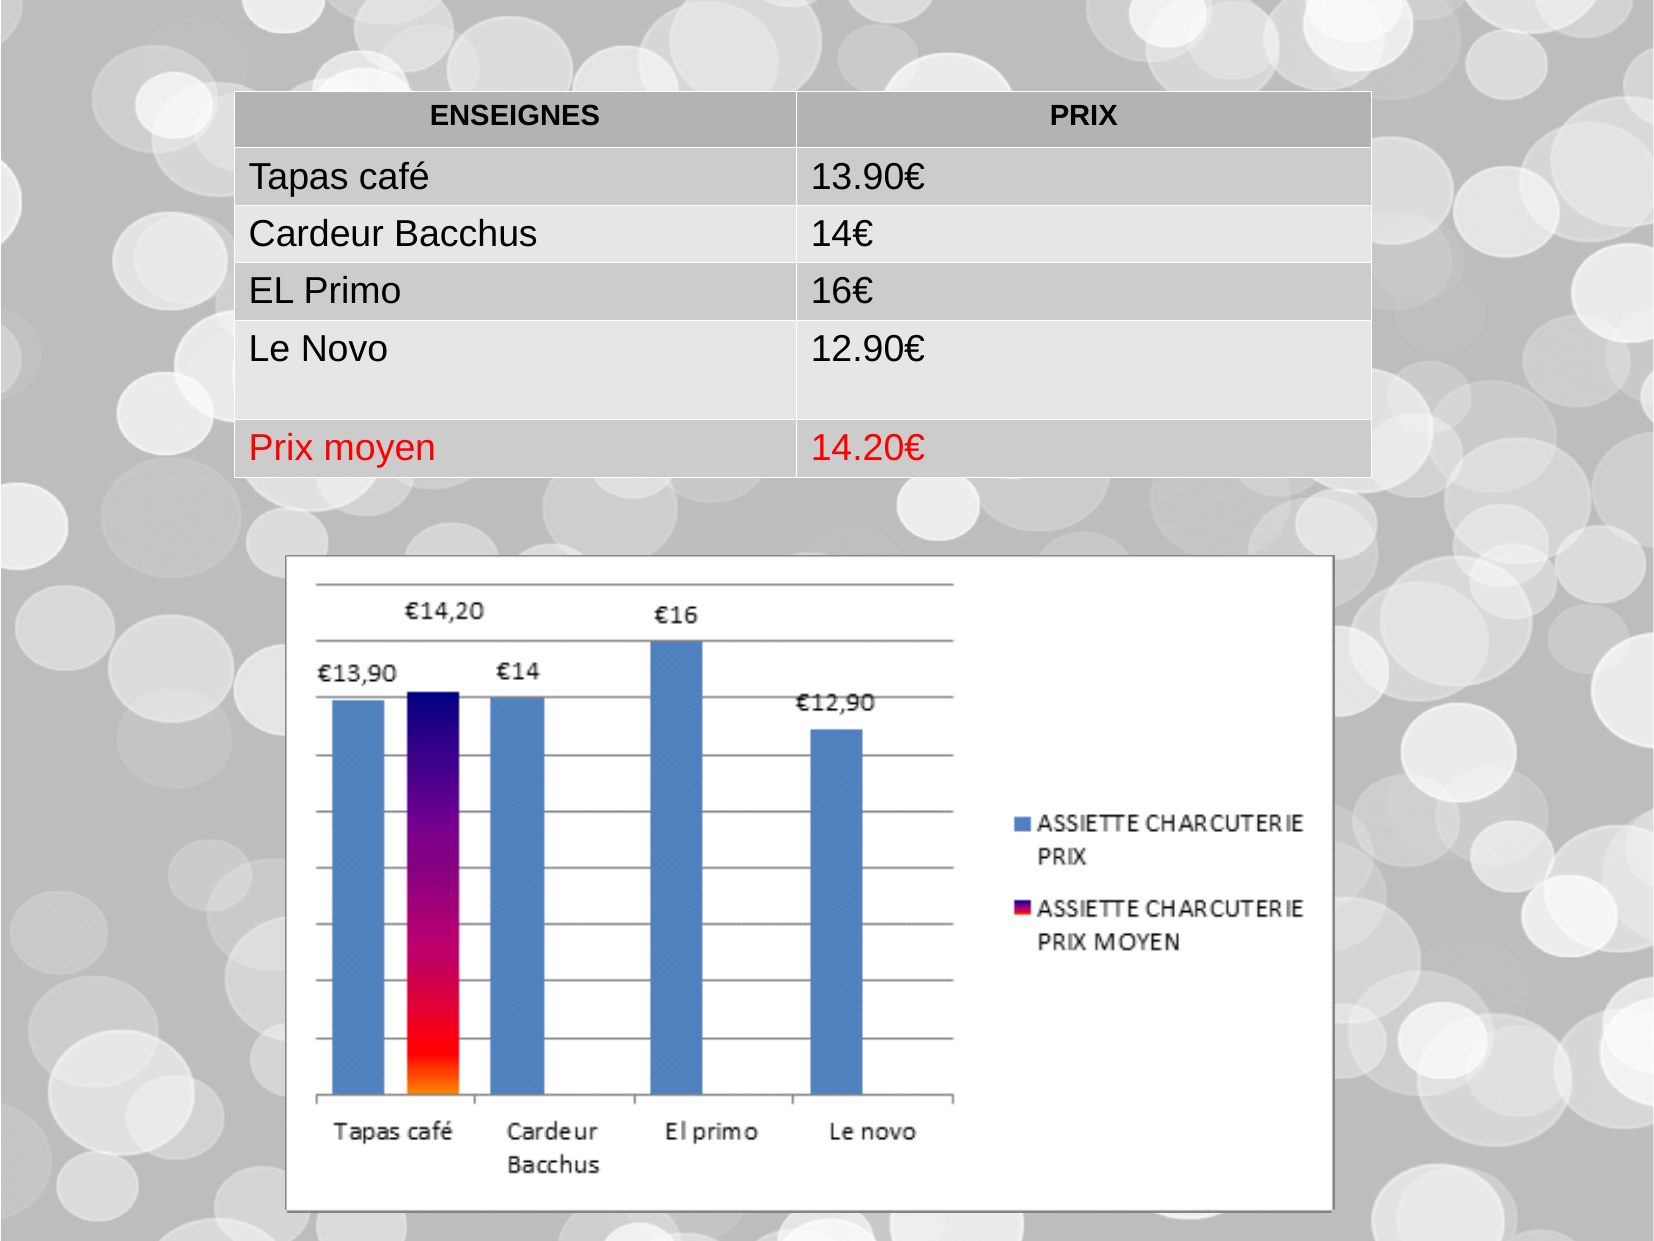

| ENSEIGNES | PRIX |
| --- | --- |
| Tapas café | 13.90€ |
| Cardeur Bacchus | 14€ |
| EL Primo | 16€ |
| Le Novo | 12.90€ |
| Prix moyen | 14.20€ |